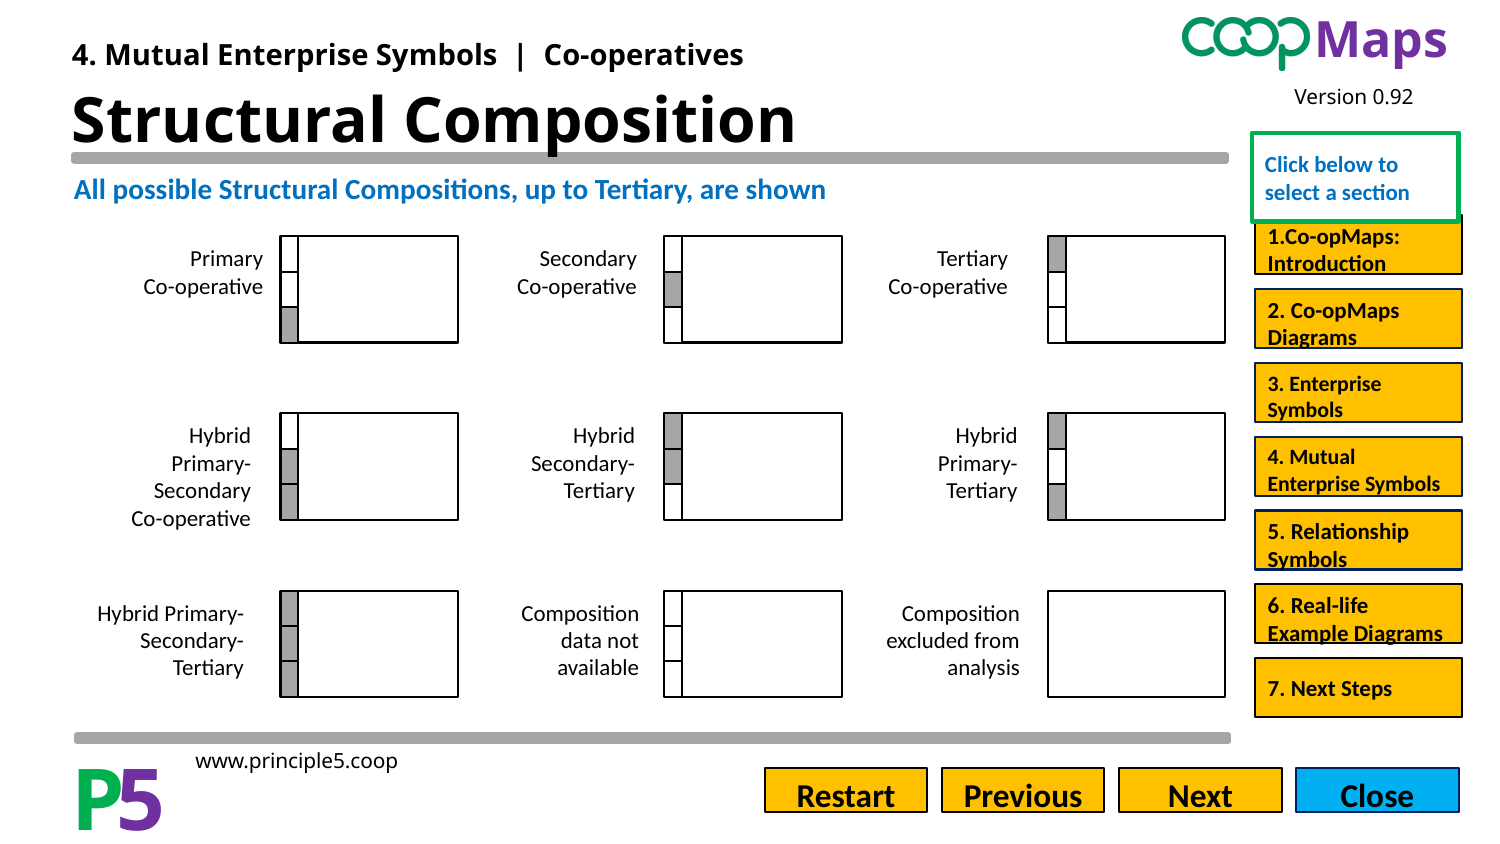

Maps
4. Mutual Enterprise Symbols | Co-operatives
Structural Composition
Version 0.92
Click below to select a section
All possible Structural Compositions, up to Tertiary, are shown
1.Co-opMaps: Introduction
Primary
Co-operative
Secondary
Co-operative
Tertiary
Co-operative
2. Co-opMaps Diagrams
3. Enterprise Symbols
Hybrid
Primary-
Secondary
Co-operative
Hybrid
Secondary-
Tertiary
Hybrid
Primary-
Tertiary
4. Mutual Enterprise Symbols
5. Relationship Symbols
6. Real-life Example Diagrams
Hybrid Primary-
Secondary-
Tertiary
Composition
data not
available
Composition
excluded from
analysis
7. Next Steps
P
5
 www.principle5.coop
Restart
Previous
Next
Close